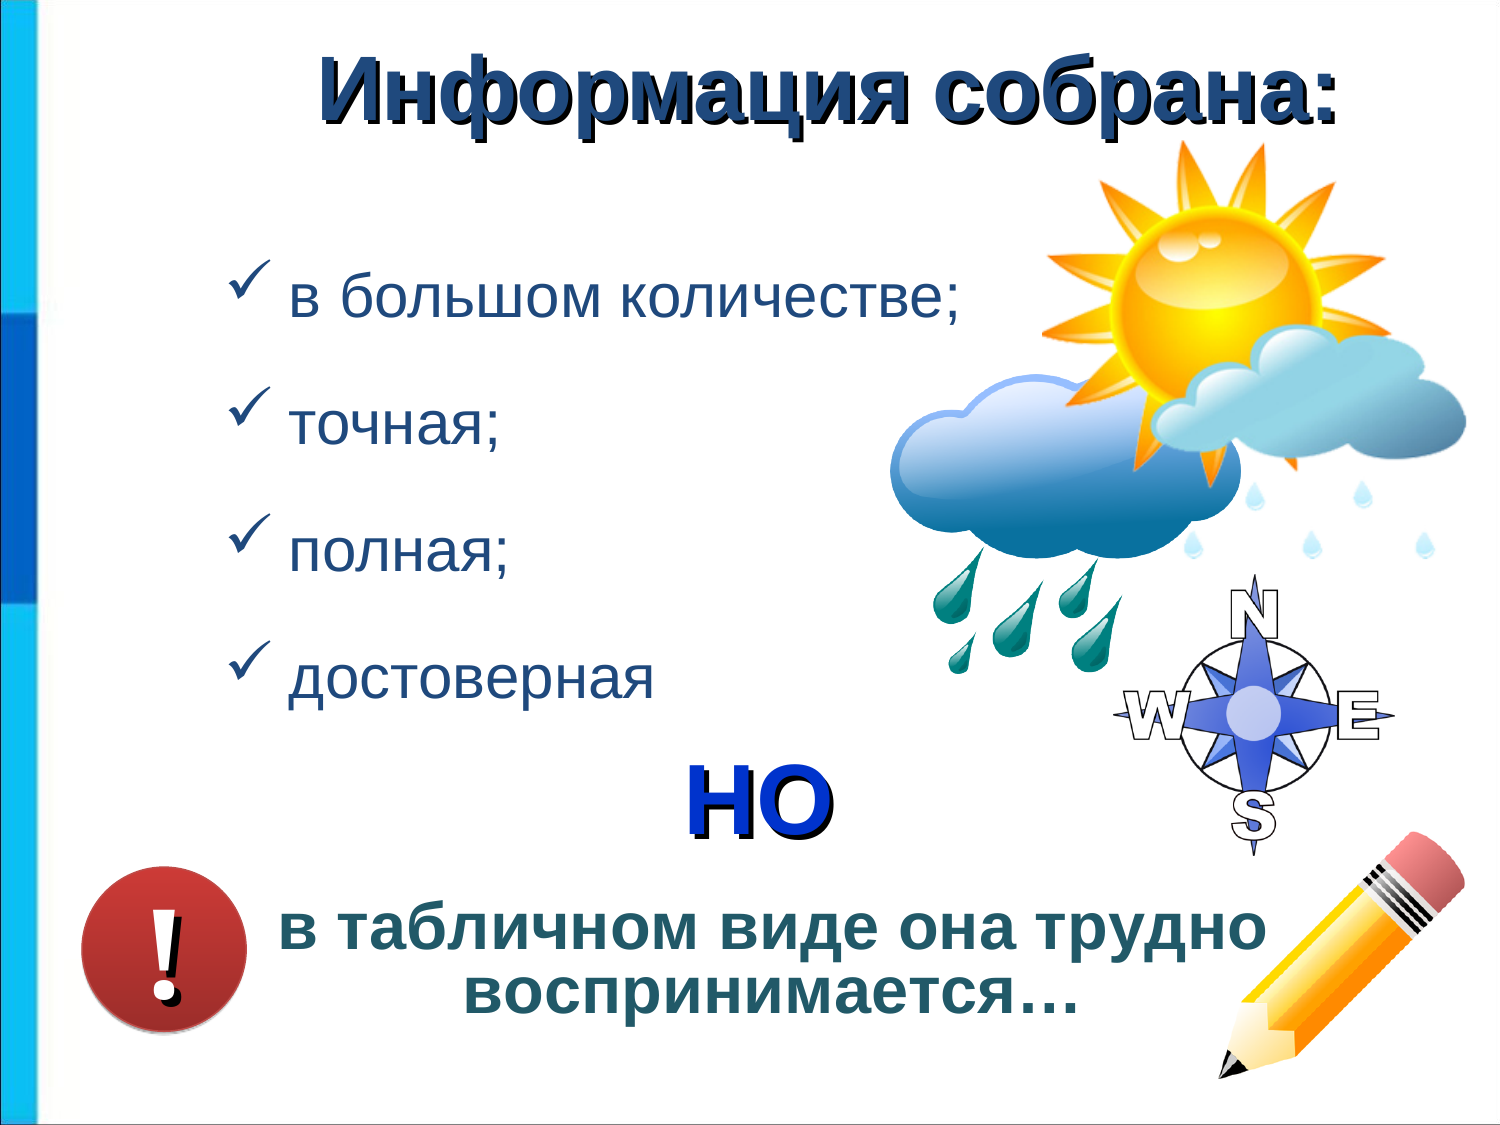

# Информация собрана:
 в большом количестве;
 точная;
 полная;
 достоверная
НО
!
в табличном виде она трудно воспринимается…